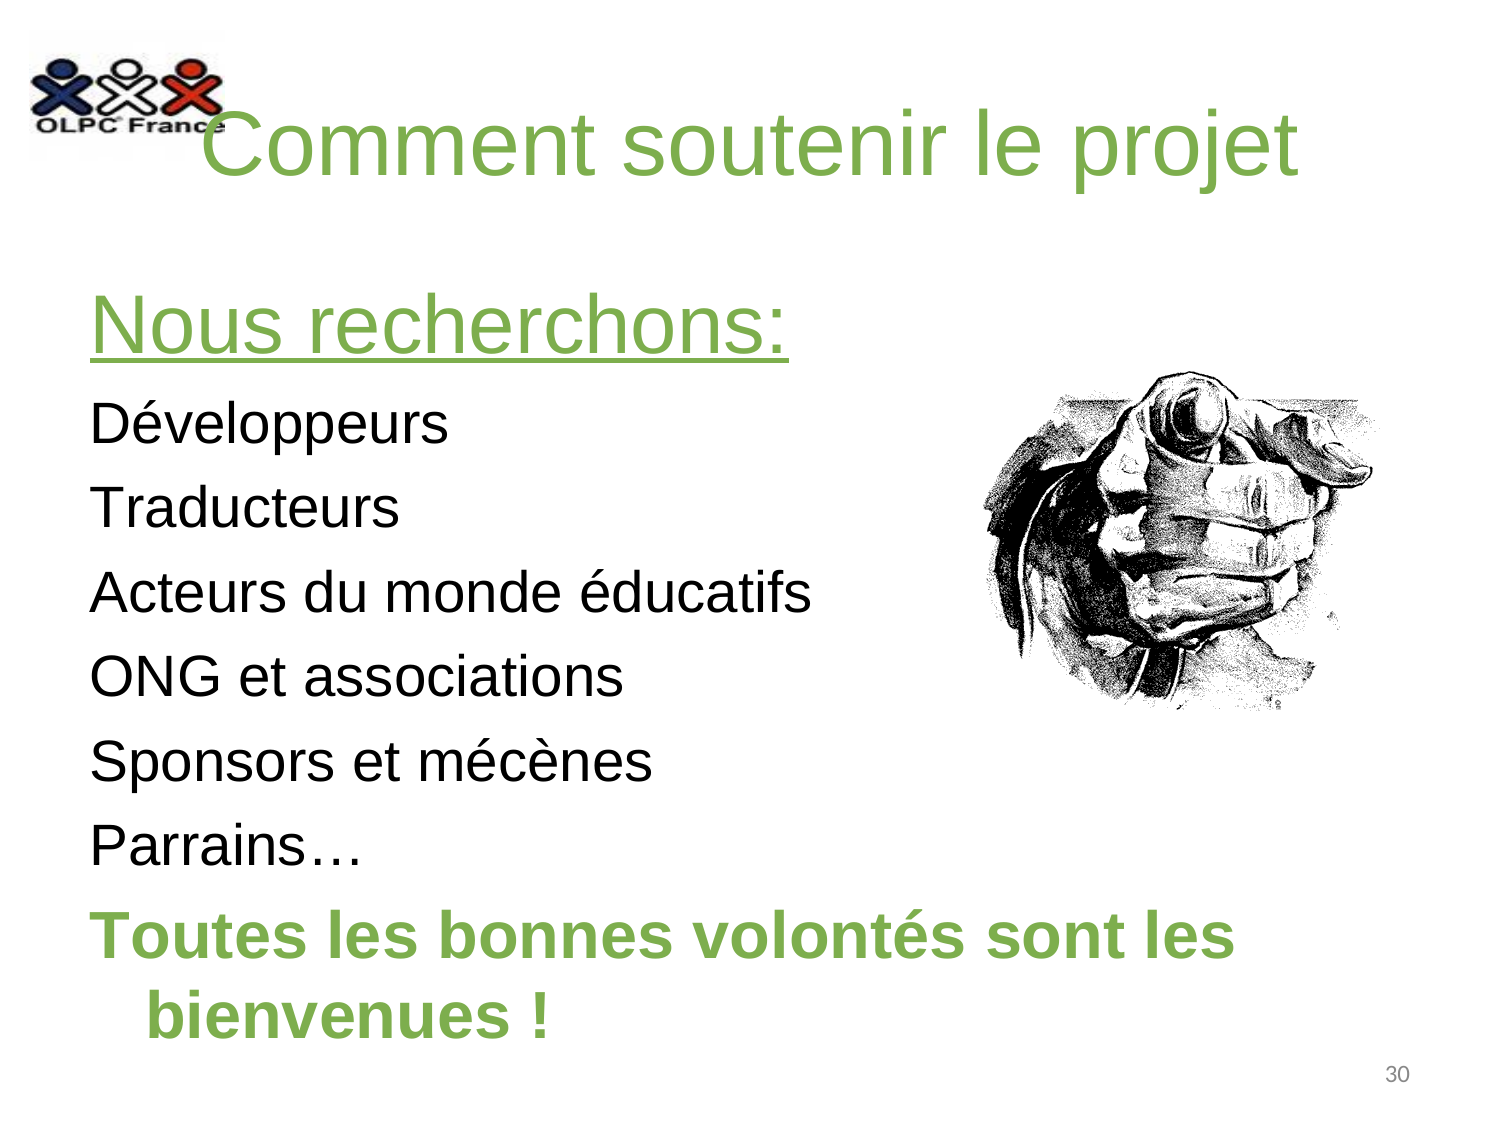

Comment soutenir le projet
Nous recherchons:
Développeurs
Traducteurs
Acteurs du monde éducatifs
ONG et associations
Sponsors et mécènes
Parrains…
Toutes les bonnes volontés sont les bienvenues !